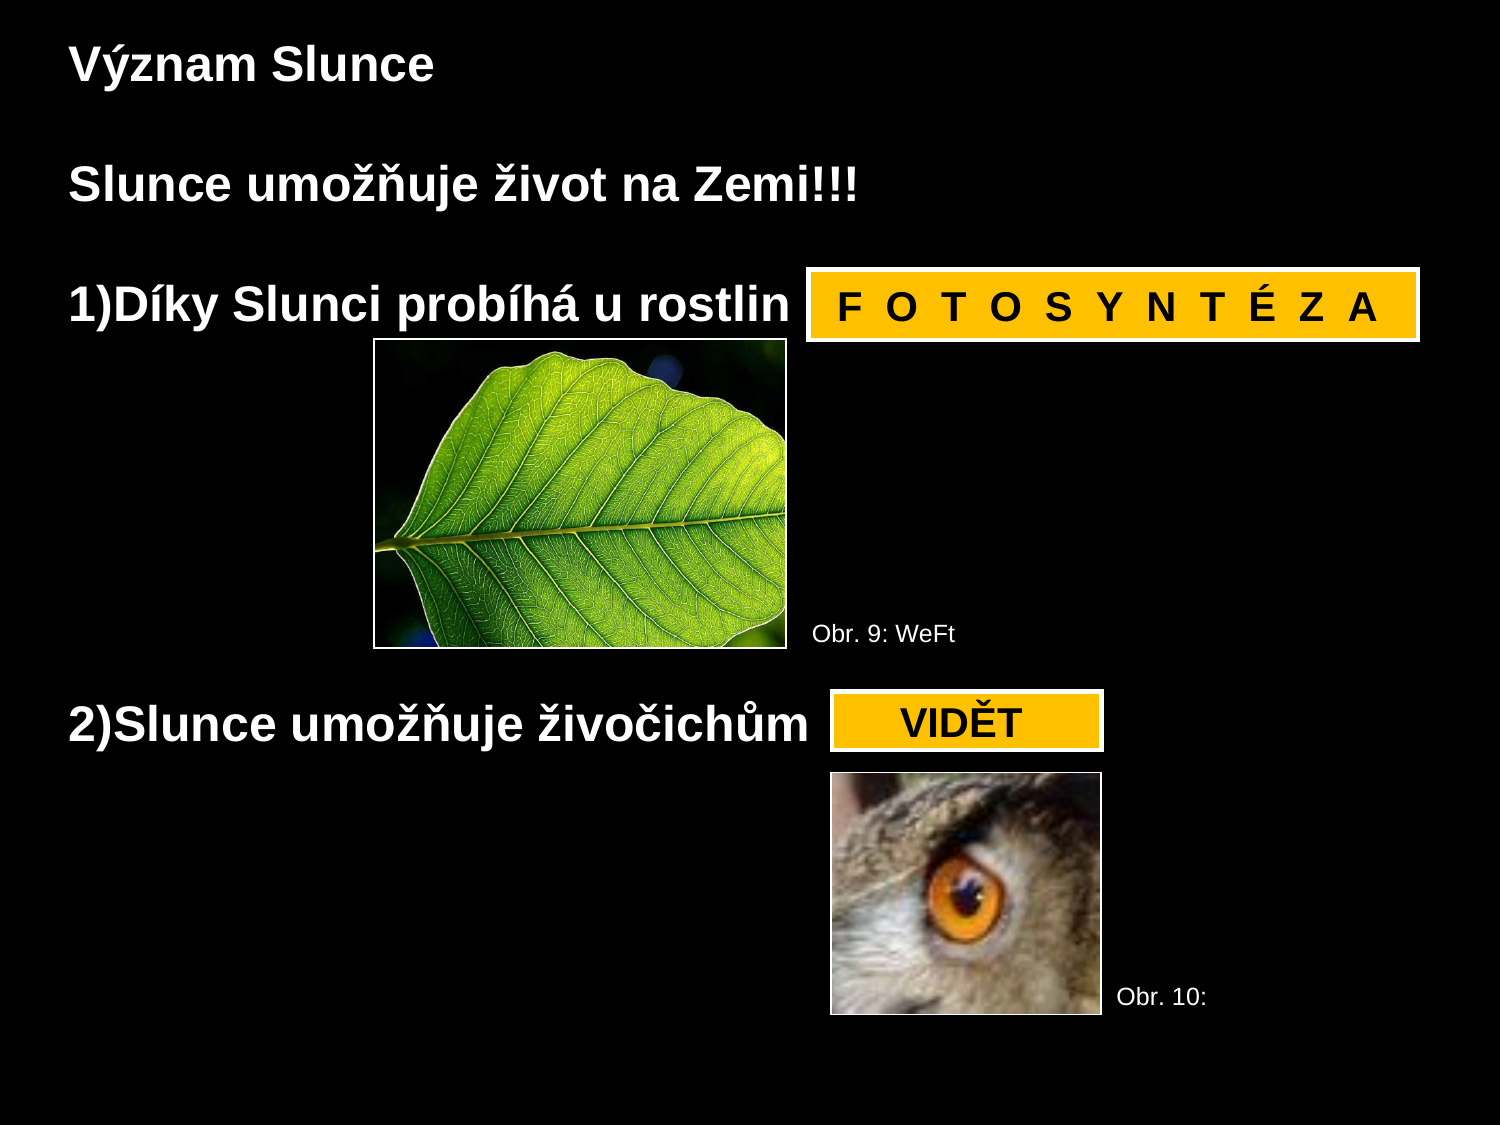

Význam Slunce
Slunce umožňuje život na Zemi!!!
Díky Slunci probíhá u rostlin _ _ T _ _ Y _ _ É _ _
Slunce umožňuje živočichům _ _ _ _ _
F O T O S Y N T É Z A
Obr. 9: WeFt
VIDĚT
Obr. 10: